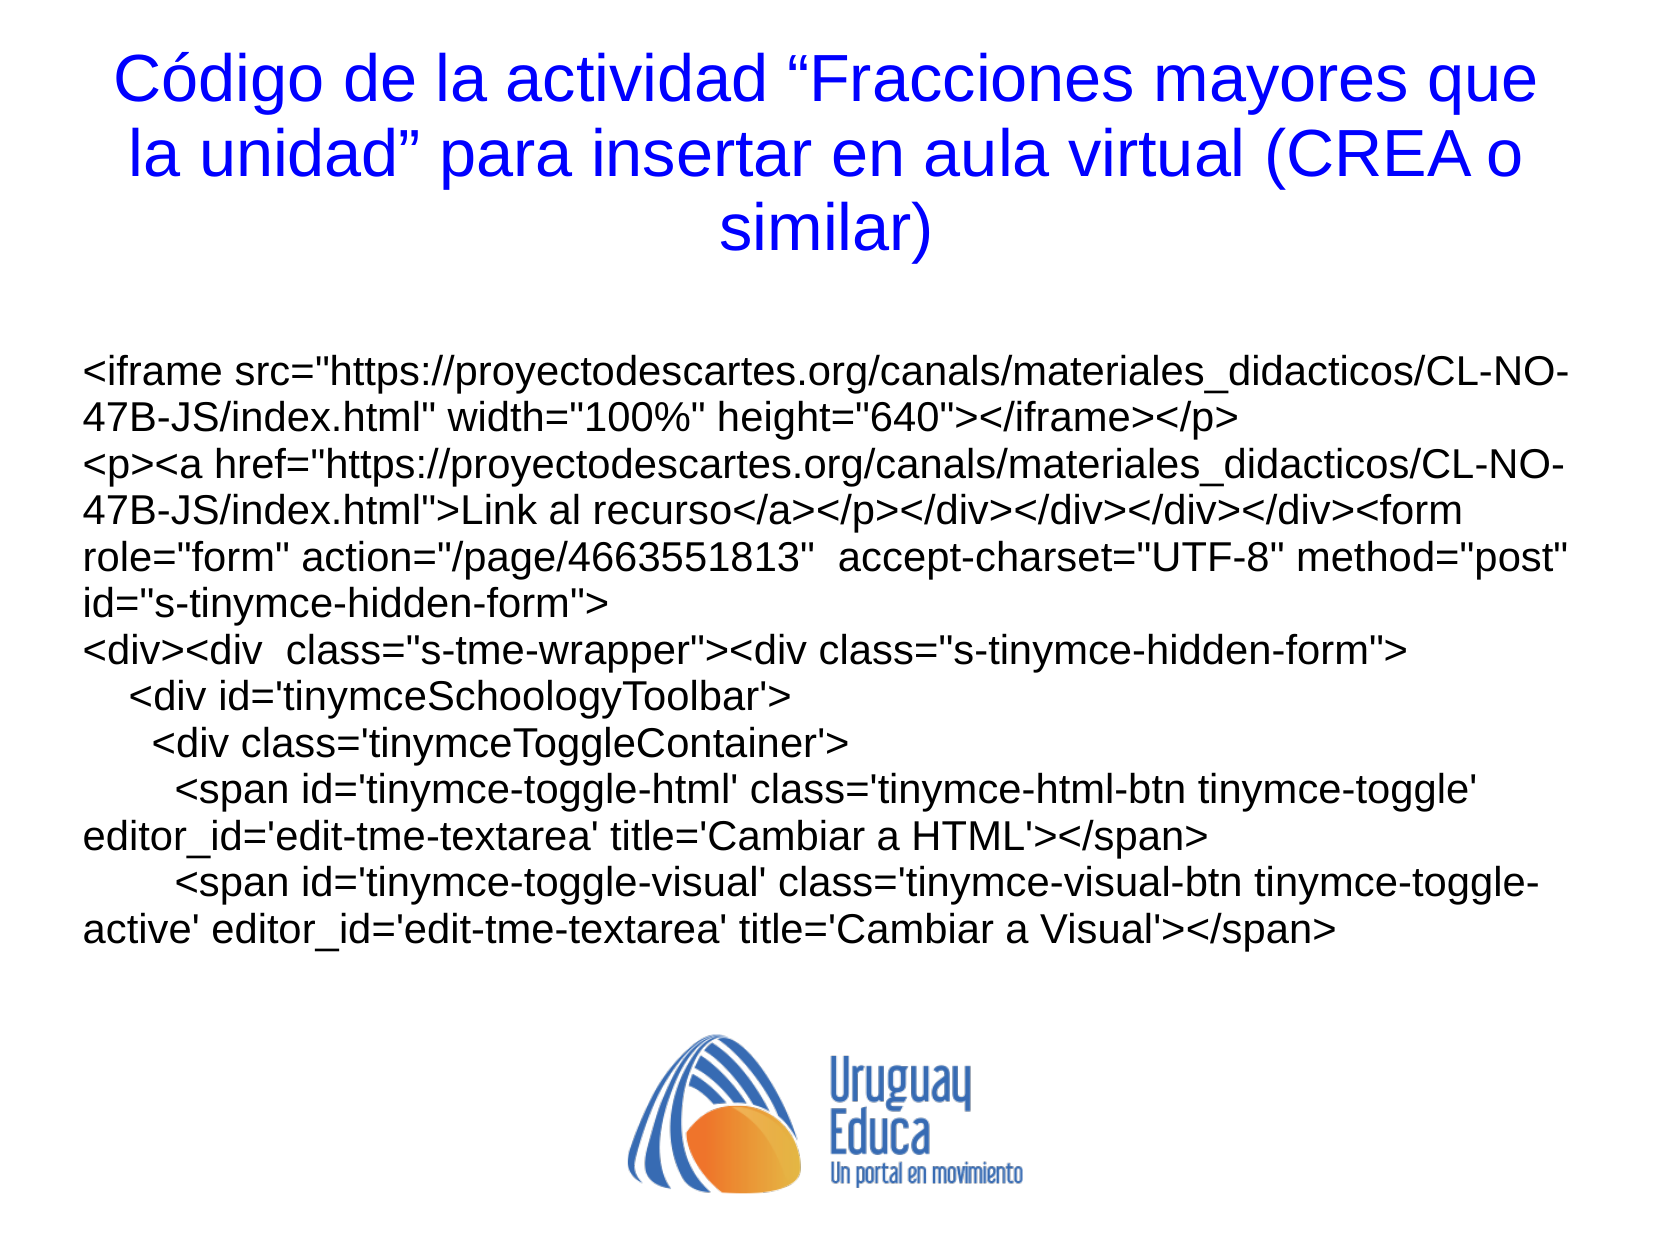

# Código de la actividad “Fracciones mayores que la unidad” para insertar en aula virtual (CREA o similar)
<iframe src="https://proyectodescartes.org/canals/materiales_didacticos/CL-NO-47B-JS/index.html" width="100%" height="640"></iframe></p>
<p><a href="https://proyectodescartes.org/canals/materiales_didacticos/CL-NO-47B-JS/index.html">Link al recurso</a></p></div></div></div></div><form role="form" action="/page/4663551813" accept-charset="UTF-8" method="post" id="s-tinymce-hidden-form">
<div><div class="s-tme-wrapper"><div class="s-tinymce-hidden-form">
 <div id='tinymceSchoologyToolbar'>
 <div class='tinymceToggleContainer'>
 <span id='tinymce-toggle-html' class='tinymce-html-btn tinymce-toggle' editor_id='edit-tme-textarea' title='Cambiar a HTML'></span>
 <span id='tinymce-toggle-visual' class='tinymce-visual-btn tinymce-toggle-active' editor_id='edit-tme-textarea' title='Cambiar a Visual'></span>